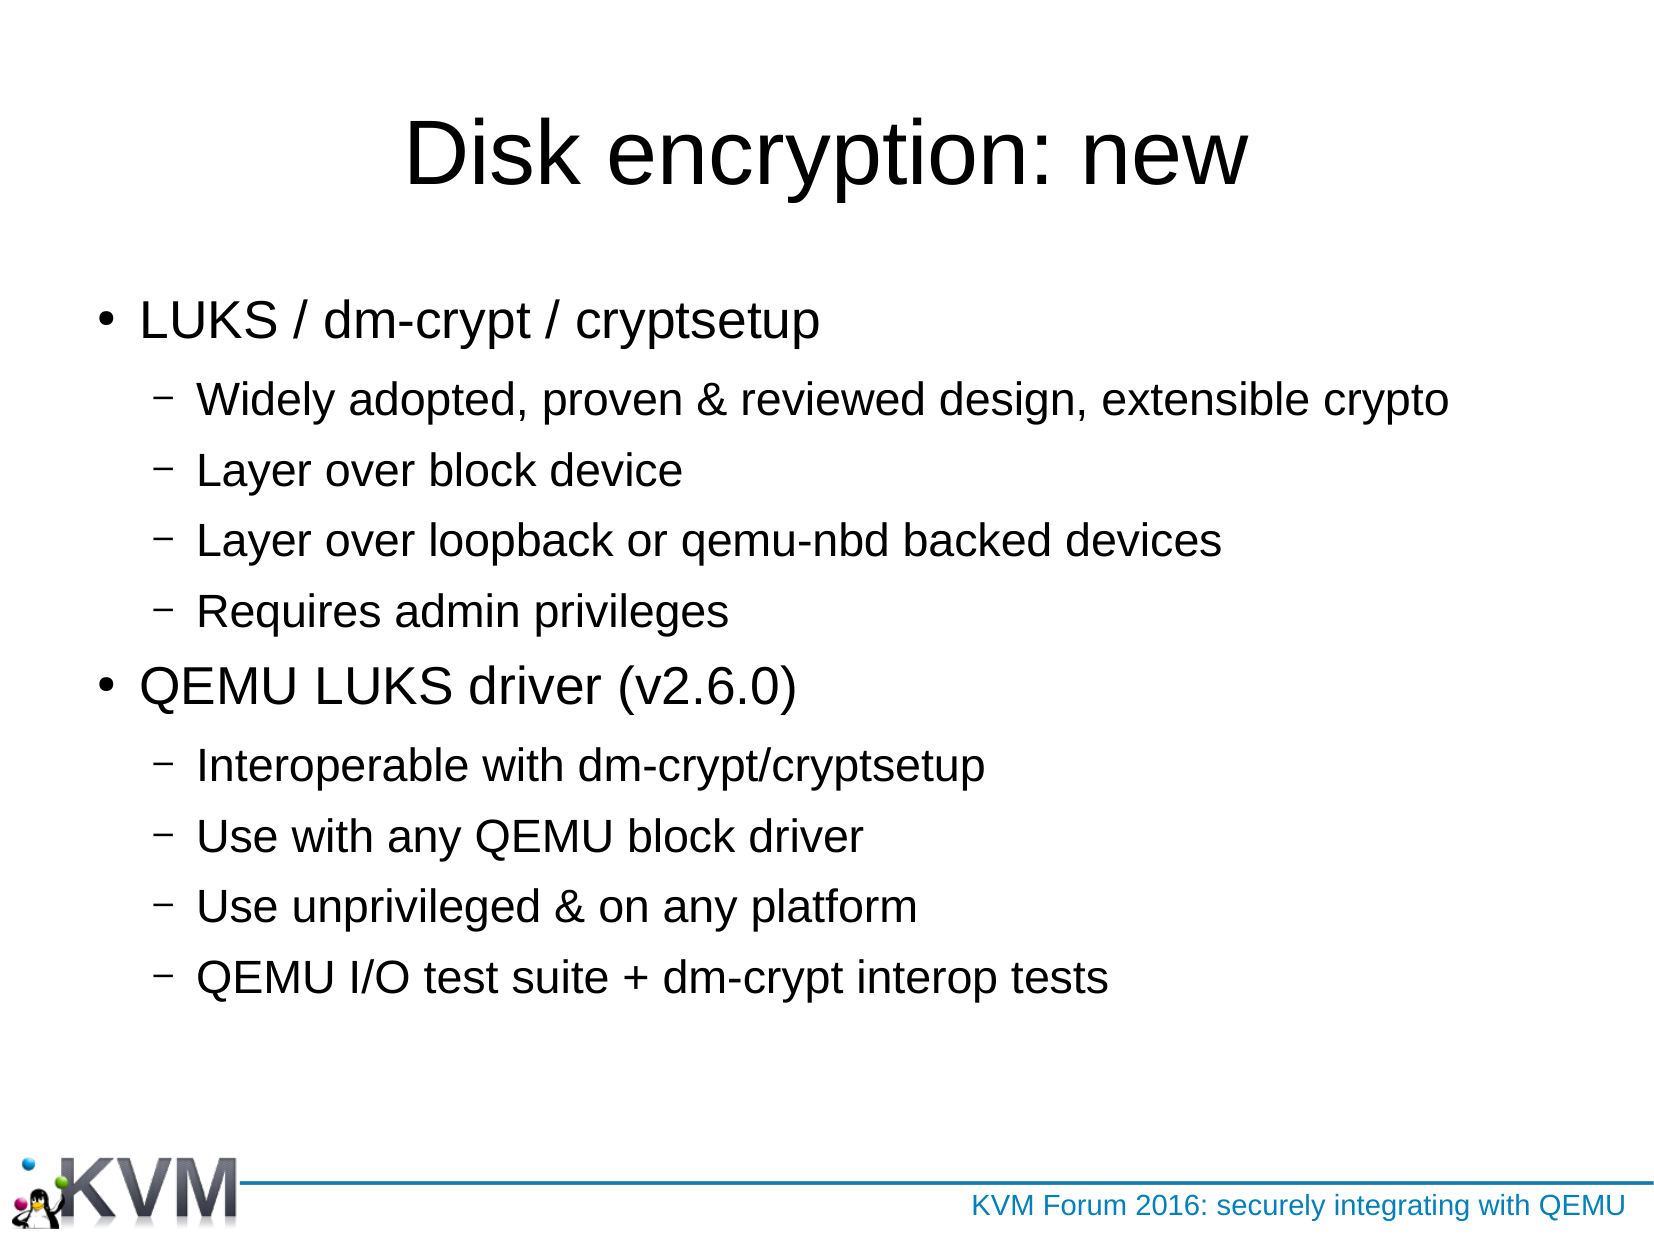

# Disk encryption: new
LUKS / dm-crypt / cryptsetup
Widely adopted, proven & reviewed design, extensible crypto
Layer over block device
Layer over loopback or qemu-nbd backed devices
Requires admin privileges
QEMU LUKS driver (v2.6.0)
Interoperable with dm-crypt/cryptsetup
Use with any QEMU block driver
Use unprivileged & on any platform
QEMU I/O test suite + dm-crypt interop tests